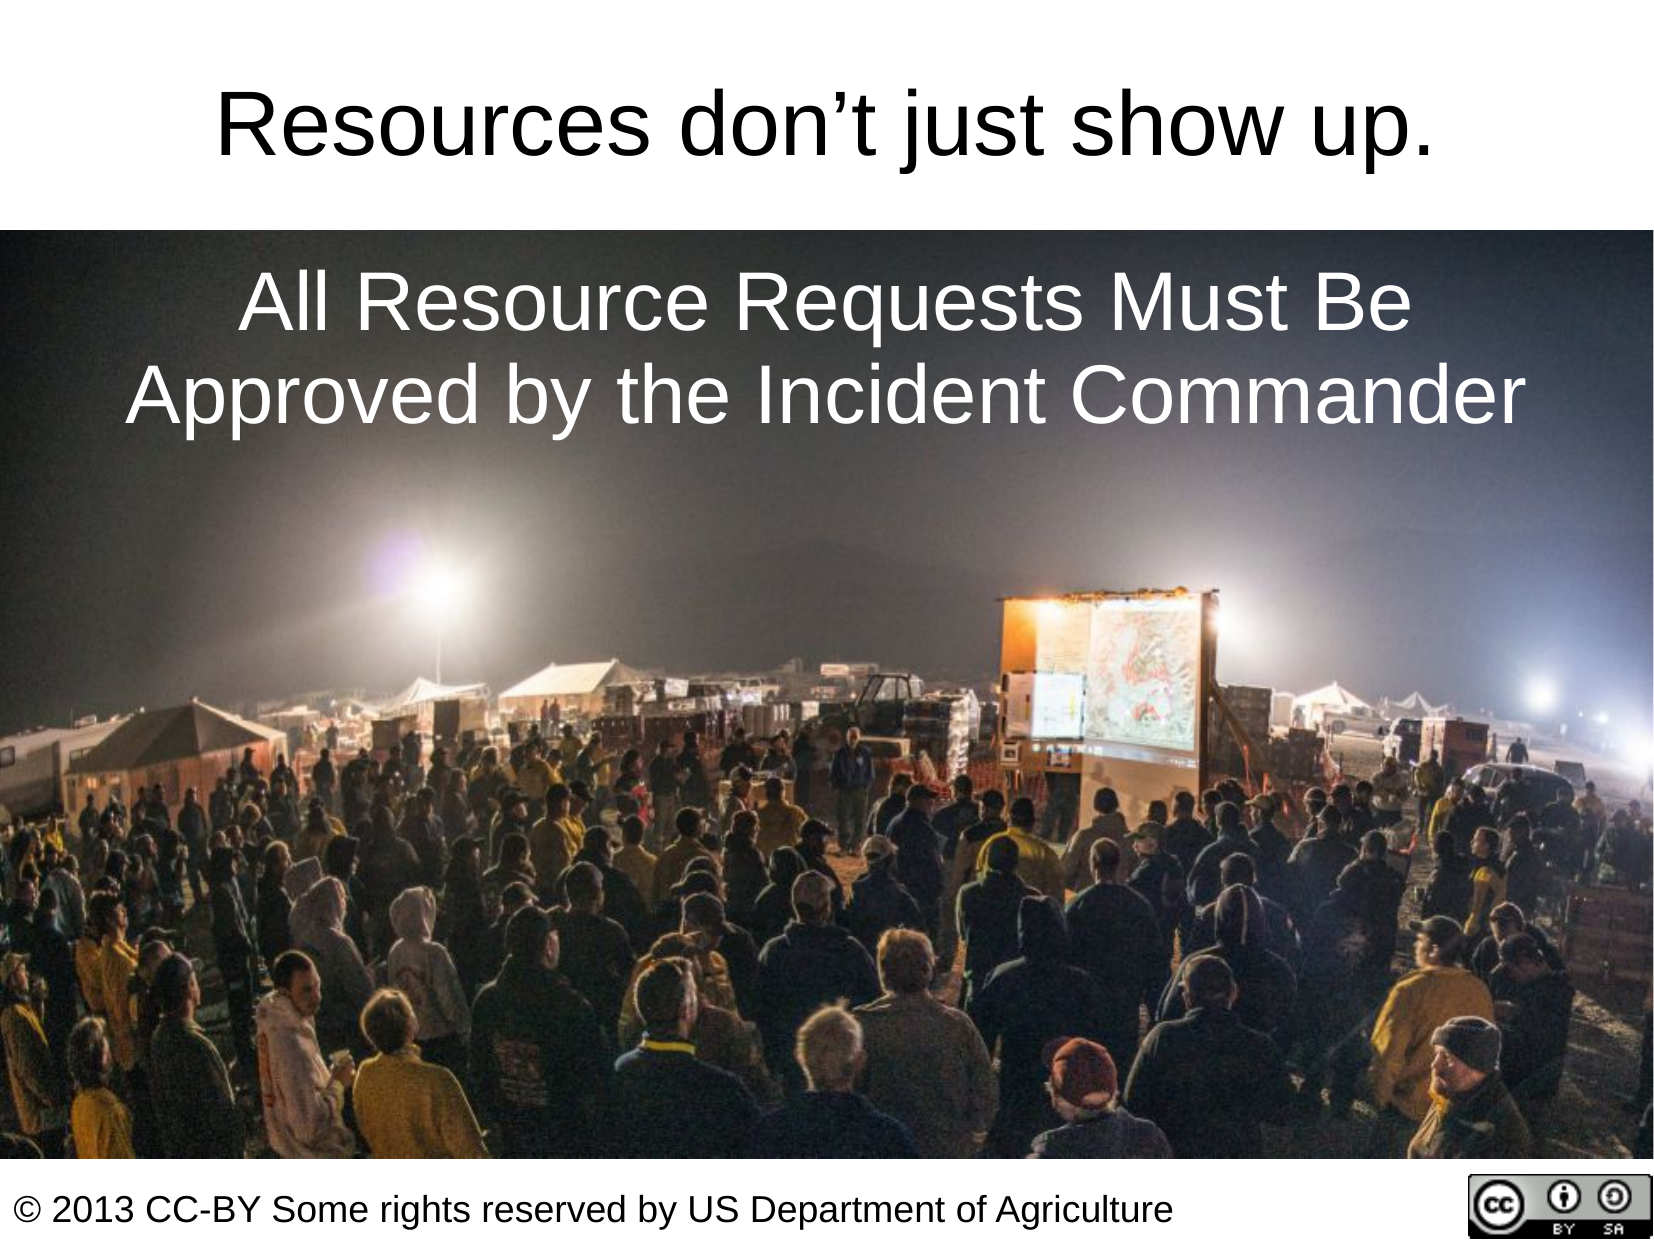

# Resources don’t just show up.
All Resource Requests Must Be Approved by the Incident Commander
© 2013 CC-BY Some rights reserved by US Department of Agriculture